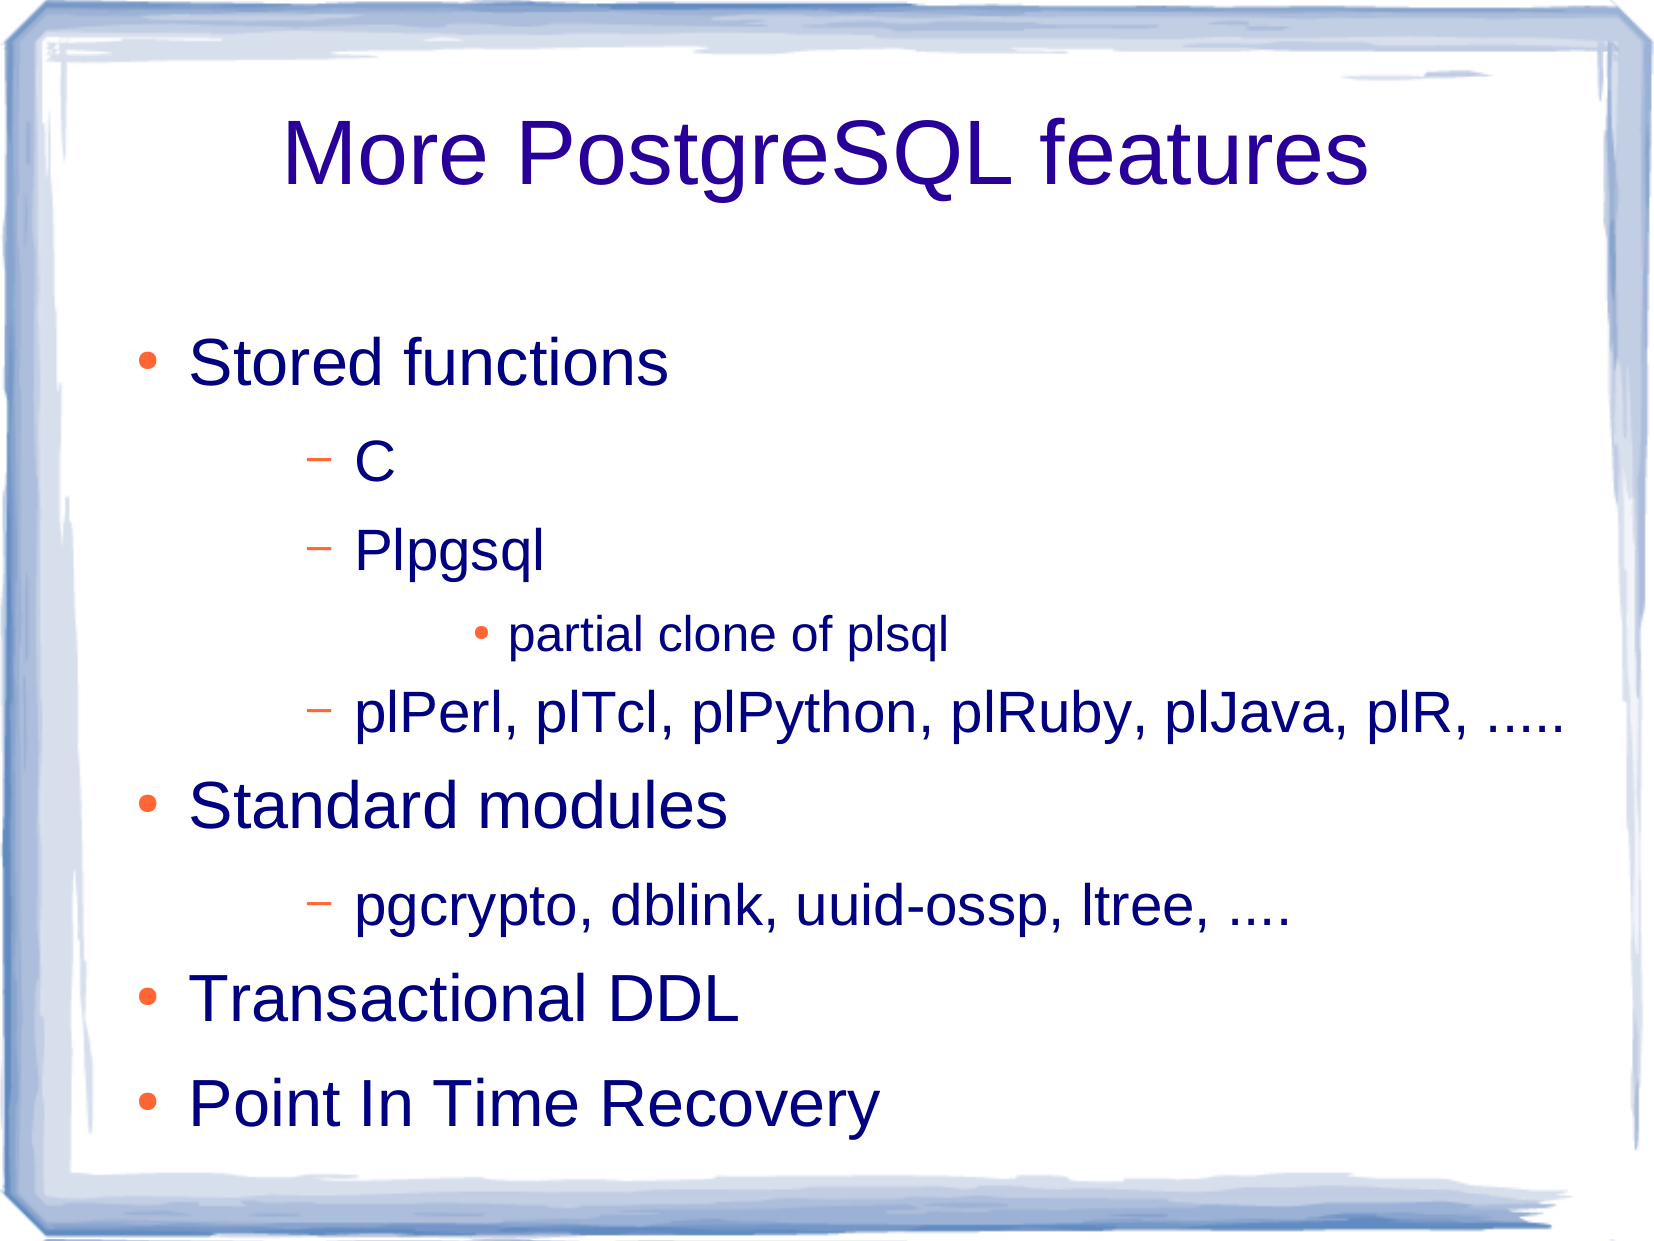

# More PostgreSQL features
Stored functions
C
Plpgsql
partial clone of plsql
plPerl, plTcl, plPython, plRuby, plJava, plR, .....
Standard modules
pgcrypto, dblink, uuid-ossp, ltree, ....
Transactional DDL
Point In Time Recovery